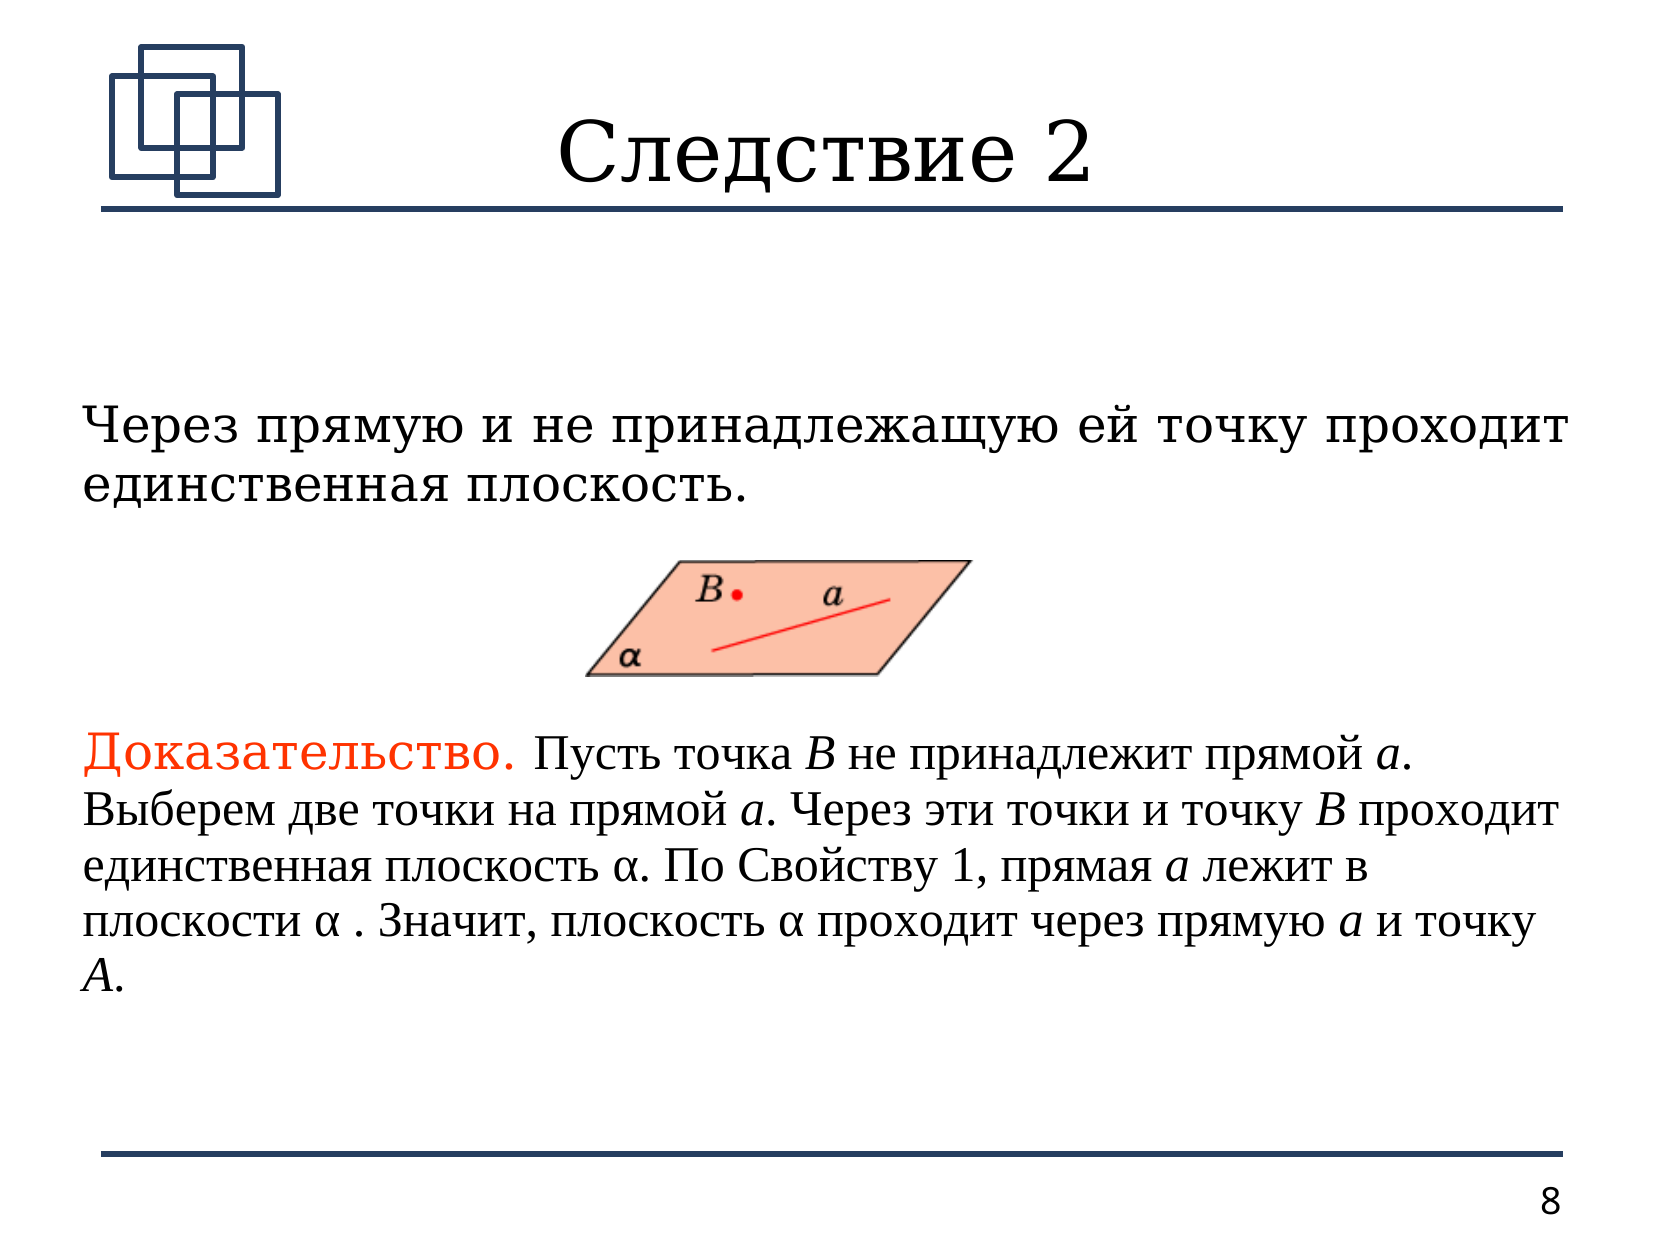

# Следствие 2
Через прямую и не принадлежащую ей точку проходит единственная плоскость.
Доказательство. Пусть точка B не принадлежит прямой a. Выберем две точки на прямой a. Через эти точки и точку B проходит единственная плоскость α. По Свойству 1, прямая a лежит в плоскости α . Значит, плоскость α проходит через прямую a и точку А.